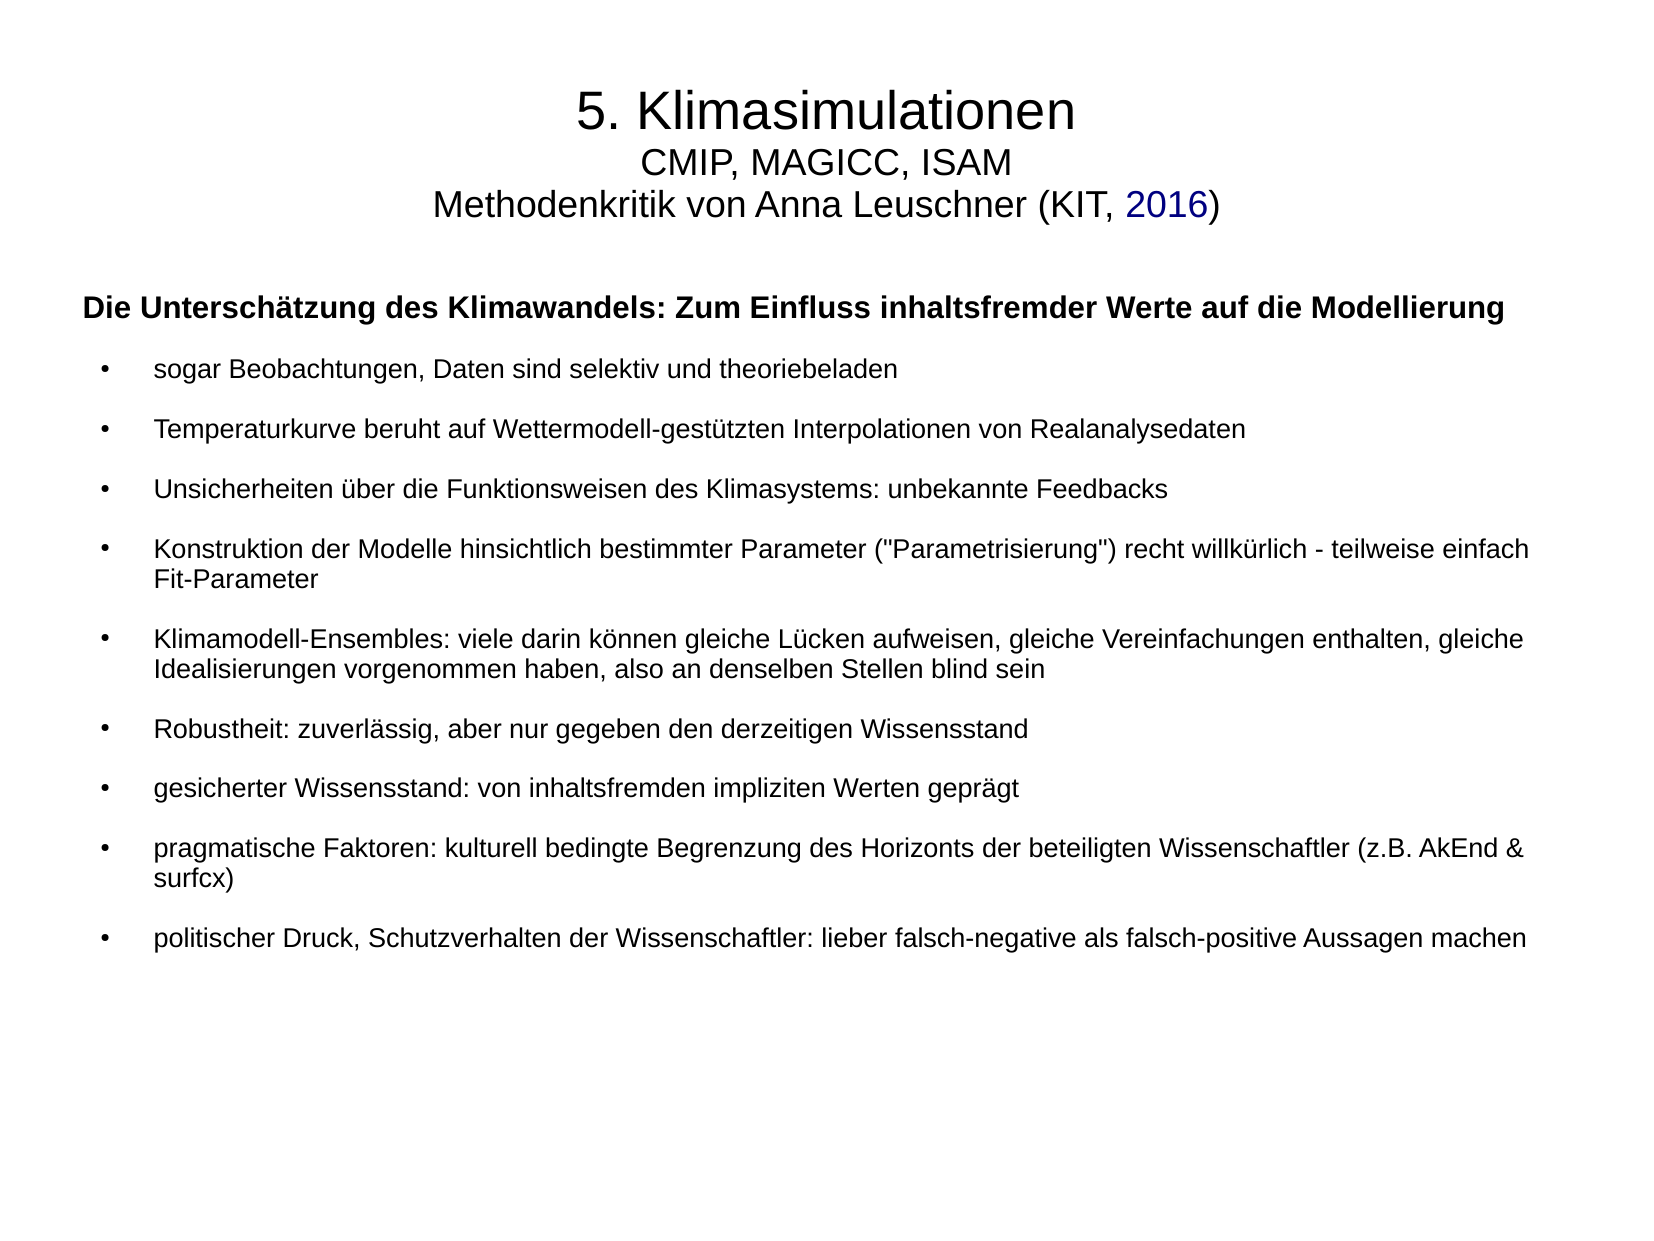

# 5. Klimasimulationen CMIP, MAGICC, ISAM Methodenkritik von Anna Leuschner (KIT, 2016)
Die Unterschätzung des Klimawandels: Zum Einfluss inhaltsfremder Werte auf die Modellierung
sogar Beobachtungen, Daten sind selektiv und theoriebeladen
Temperaturkurve beruht auf Wettermodell-gestützten Interpolationen von Realanalysedaten
Unsicherheiten über die Funktionsweisen des Klimasystems: unbekannte Feedbacks
Konstruktion der Modelle hinsichtlich bestimmter Parameter ("Parametrisierung") recht willkürlich - teilweise einfach Fit-Parameter
Klimamodell-Ensembles: viele darin können gleiche Lücken aufweisen, gleiche Vereinfachungen enthalten, gleiche Idealisierungen vorgenommen haben, also an denselben Stellen blind sein
Robustheit: zuverlässig, aber nur gegeben den derzeitigen Wissensstand
gesicherter Wissensstand: von inhaltsfremden impliziten Werten geprägt
pragmatische Faktoren: kulturell bedingte Begrenzung des Horizonts der beteiligten Wissenschaftler (z.B. AkEnd & surfcx)
politischer Druck, Schutzverhalten der Wissenschaftler: lieber falsch-negative als falsch-positive Aussagen machen